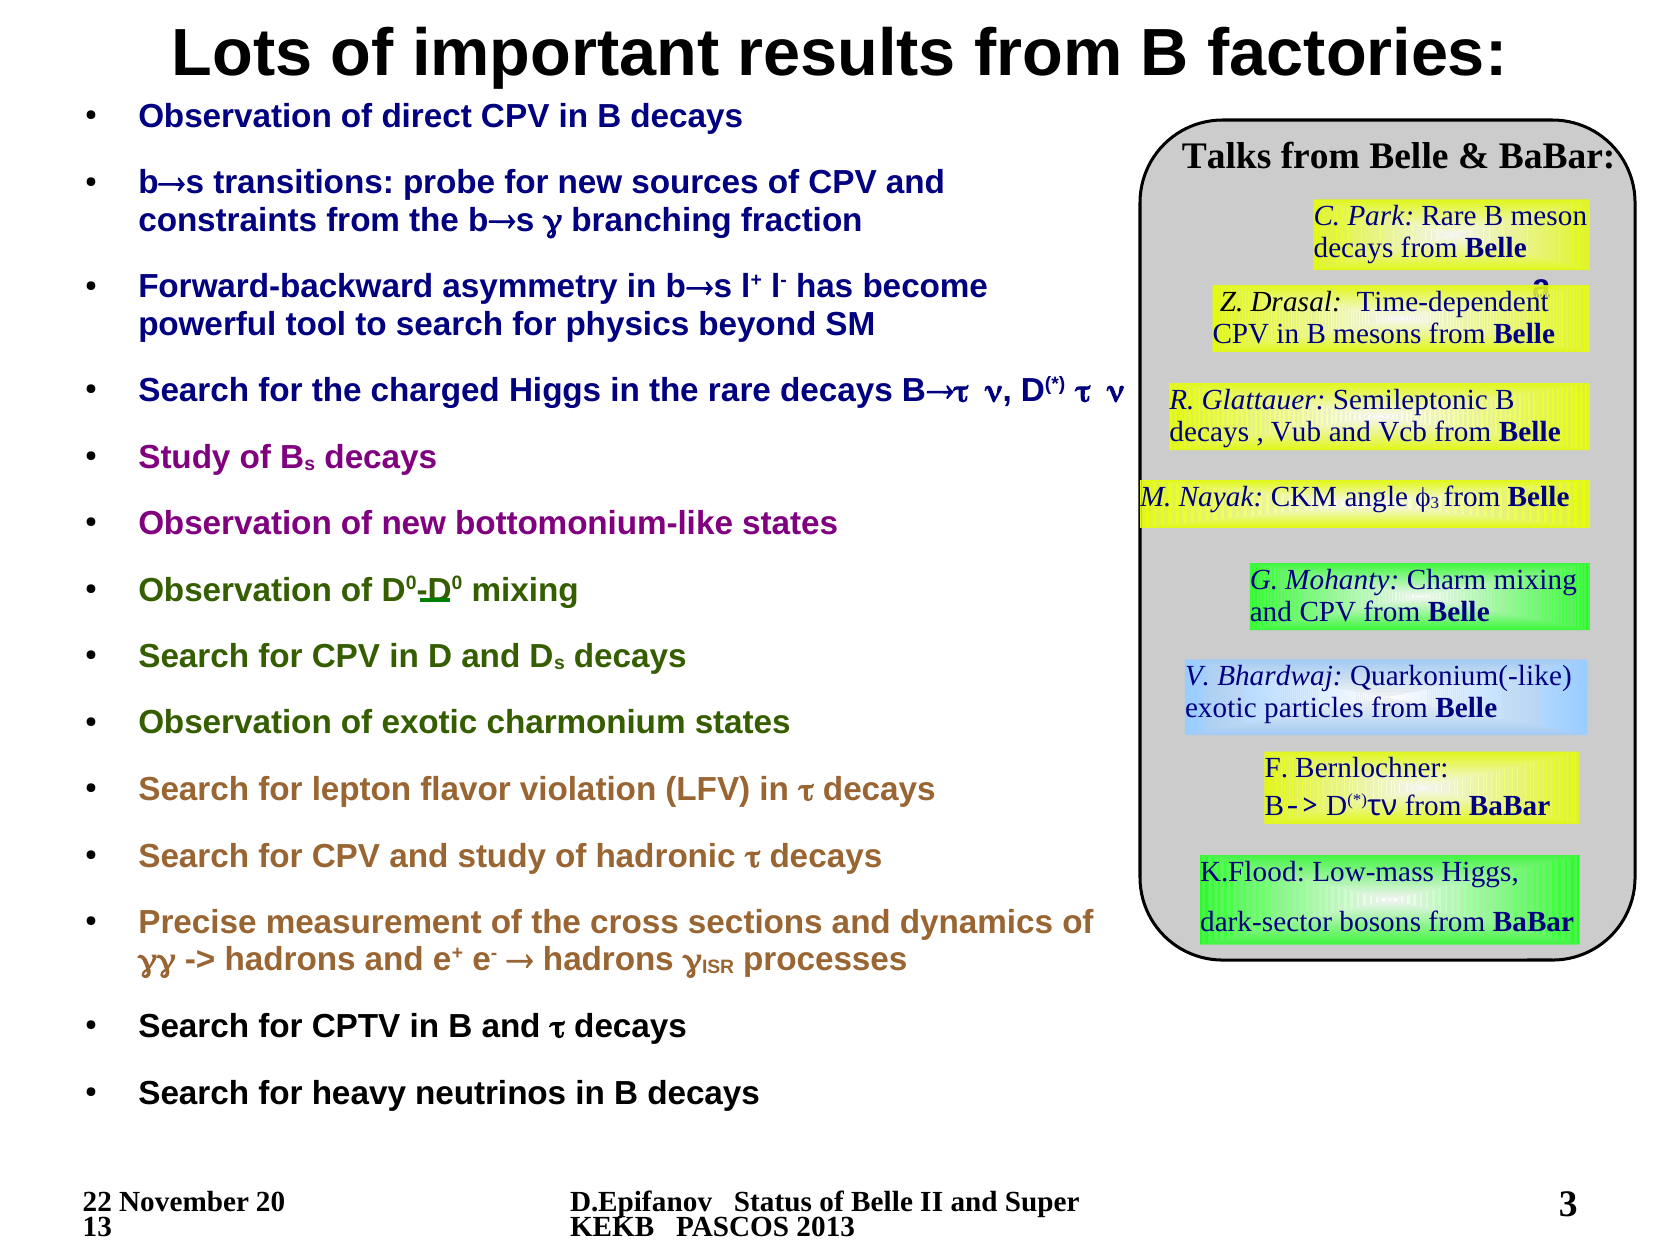

# Lots of important results from B factories:
Observation of direct CPV in B decays
bs transitions: probe for new sources of CPV and constraints from the bs  branching fraction
Forward-backward asymmetry in bs l+ l- has become a powerful tool to search for physics beyond SM
Search for the charged Higgs in the rare decays B n, D(*)  
Study of Bs decays
Observation of new bottomonium-like states
Observation of D0-D0 mixing
Search for CPV in D and Ds decays
Observation of exotic charmonium states
Search for lepton flavor violation (LFV) in  decays
Search for CPV and study of hadronic  decays
Precise measurement of the cross sections and dynamics of  -> hadrons and e+ e-  hadrons ISR processes
Search for CPTV in B and  decays
Search for heavy neutrinos in B decays
Talks from Belle & BaBar:
C. Park: Rare B meson decays from Belle
 Z. Drasal: Time-dependent CPV in B mesons from Belle
R. Glattauer: Semileptonic B decays , Vub and Vcb from Belle
M. Nayak: CKM angle 3 from Belle
G. Mohanty: Charm mixing and CPV from Belle
V. Bhardwaj: Quarkonium(-like) exotic particles from Belle
F. Bernlochner:
B-> D(*)τν from BaBar
K.Flood: Low-mass Higgs,
dark-sector bosons from BaBar
3
22 November 2013
D.Epifanov Status of Belle II and SuperKEKB PASCOS 2013